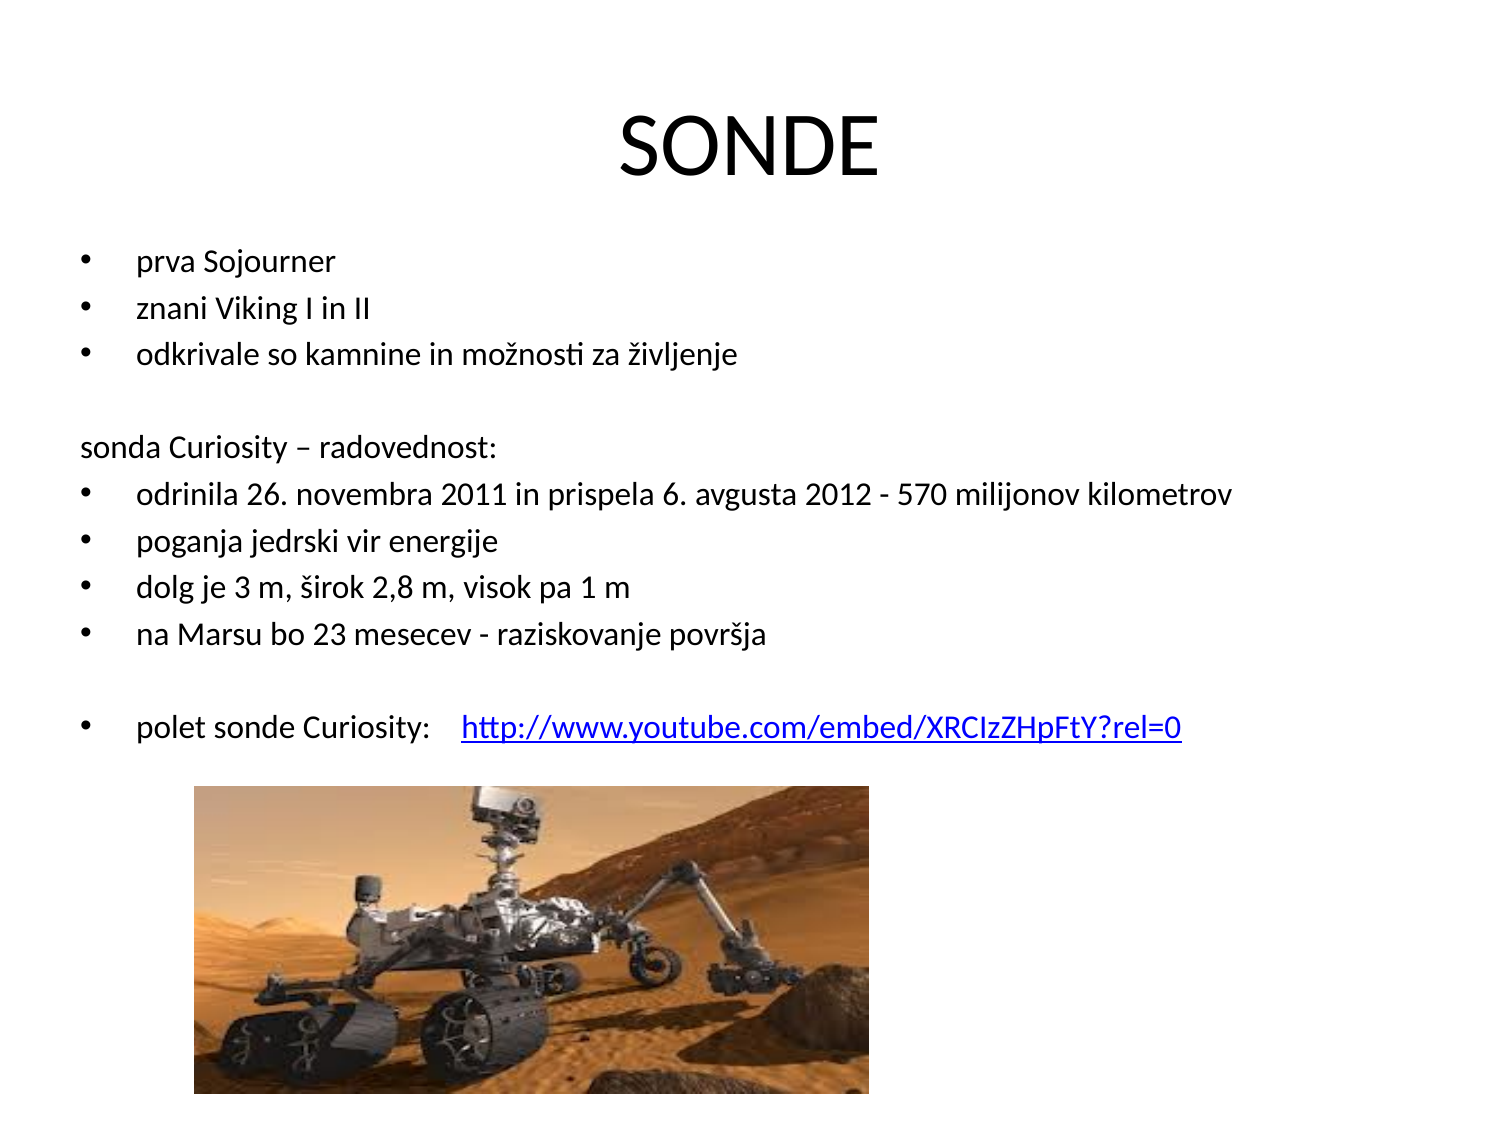

# SONDE
prva Sojourner
znani Viking I in II
odkrivale so kamnine in možnosti za življenje
sonda Curiosity – radovednost:
odrinila 26. novembra 2011 in prispela 6. avgusta 2012 - 570 milijonov kilometrov
poganja jedrski vir energije
dolg je 3 m, širok 2,8 m, visok pa 1 m
na Marsu bo 23 mesecev - raziskovanje površja
polet sonde Curiosity: http://www.youtube.com/embed/XRCIzZHpFtY?rel=0